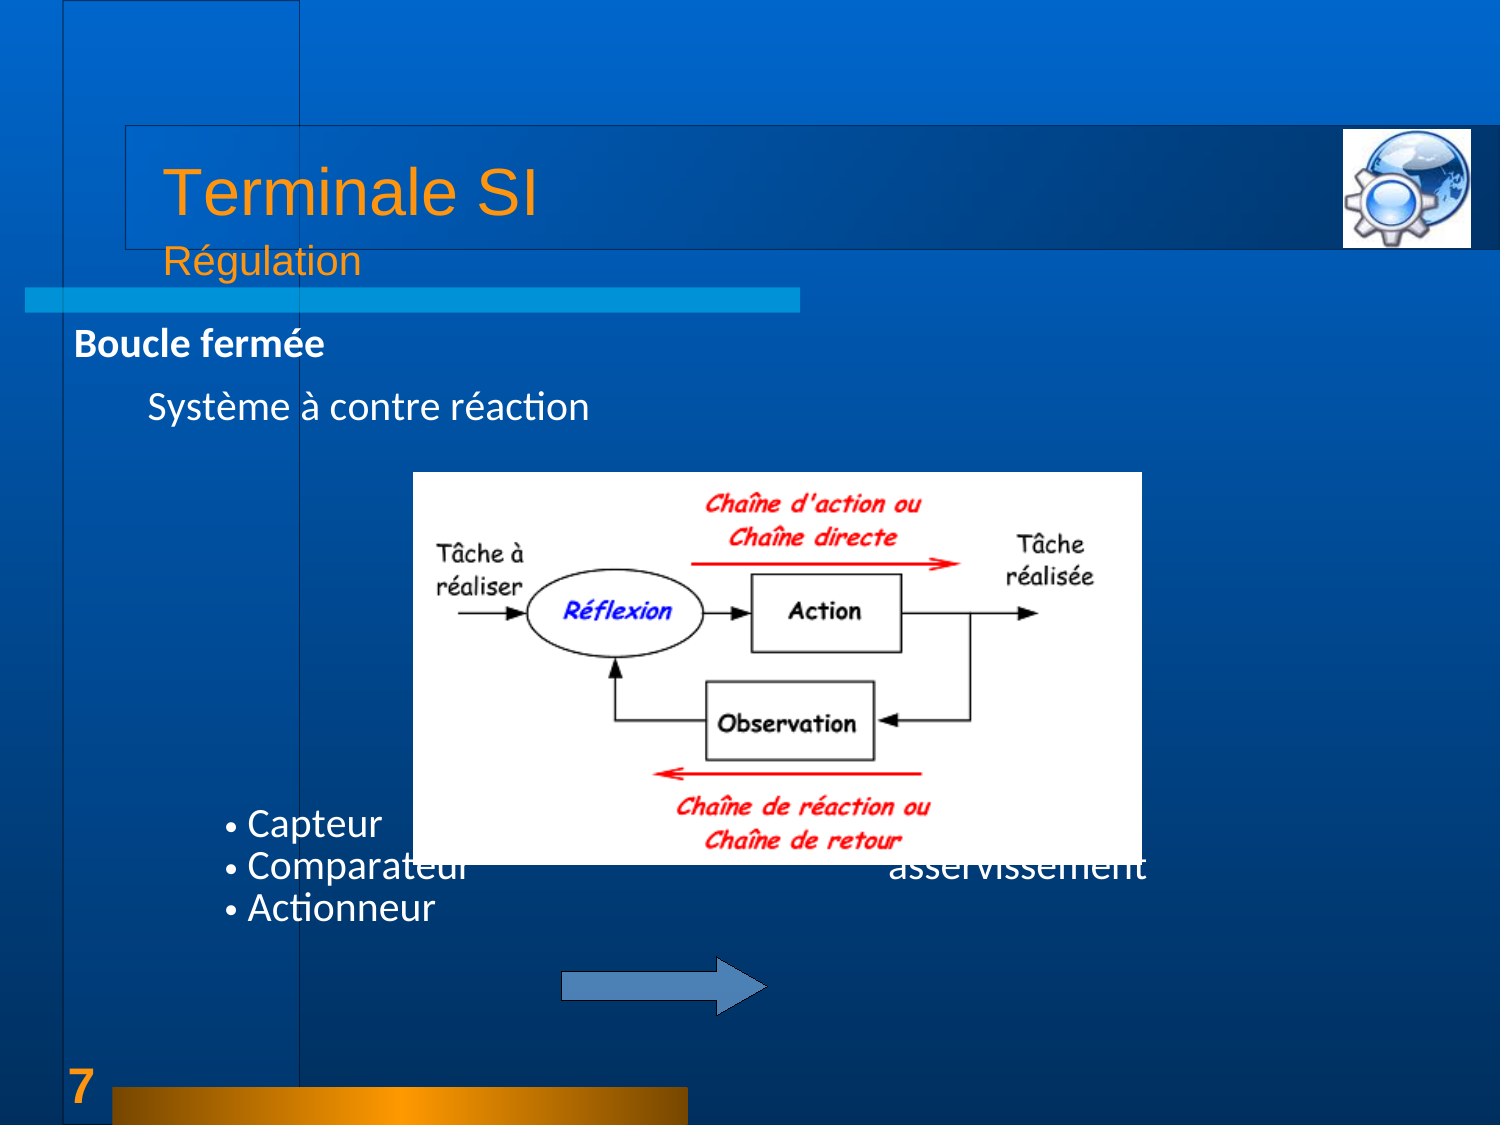

Boucle fermée
	Système à contre réaction
 Capteur
 Comparateur						asservissement
 Actionneur